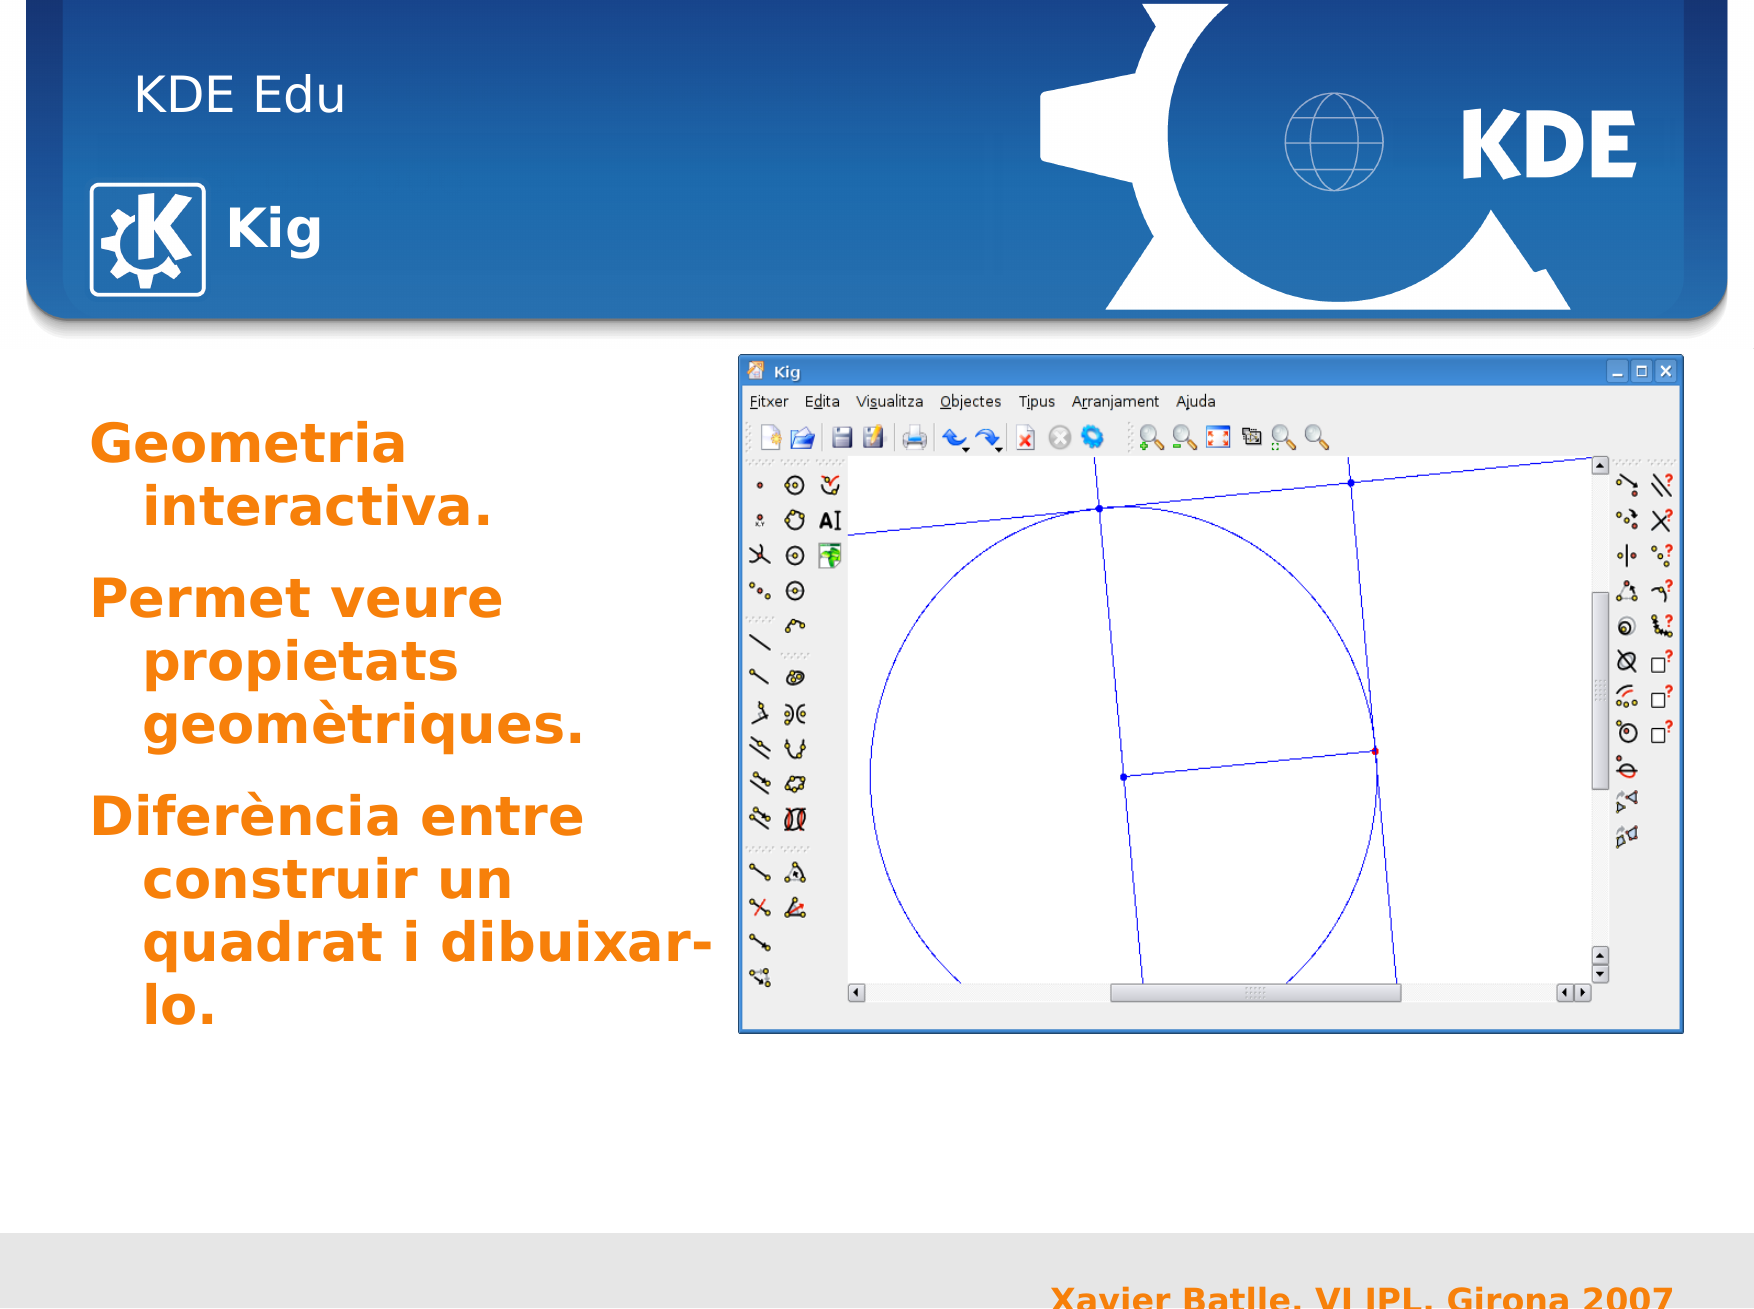

# Kig
Geometria interactiva.
Permet veure propietats geomètriques.
Diferència entre construir un quadrat i dibuixar-lo.